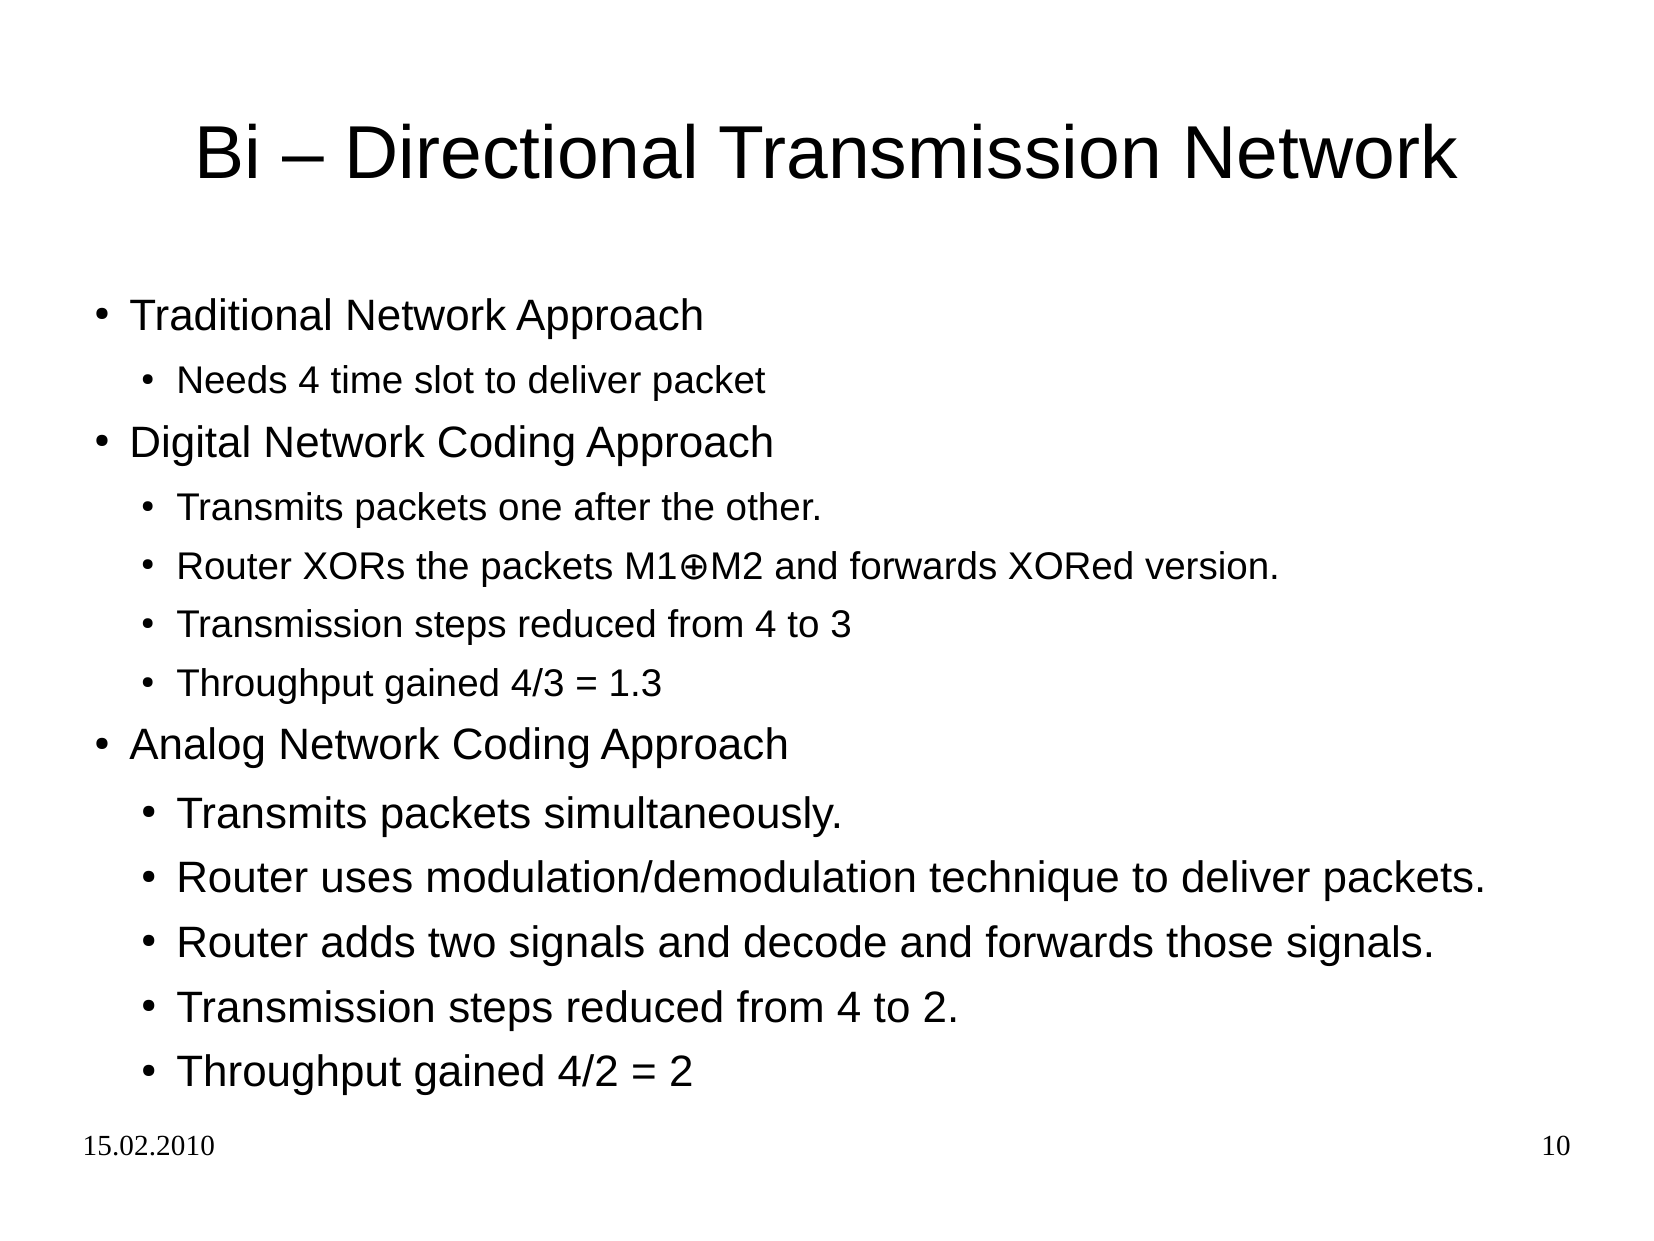

# Bi – Directional Transmission Network
Traditional Network Approach
Needs 4 time slot to deliver packet
Digital Network Coding Approach
Transmits packets one after the other.
Router XORs the packets M1⊕M2 and forwards XORed version.
Transmission steps reduced from 4 to 3
Throughput gained 4/3 = 1.3
Analog Network Coding Approach
Transmits packets simultaneously.
Router uses modulation/demodulation technique to deliver packets.
Router adds two signals and decode and forwards those signals.
Transmission steps reduced from 4 to 2.
Throughput gained 4/2 = 2
15.02.2010
10